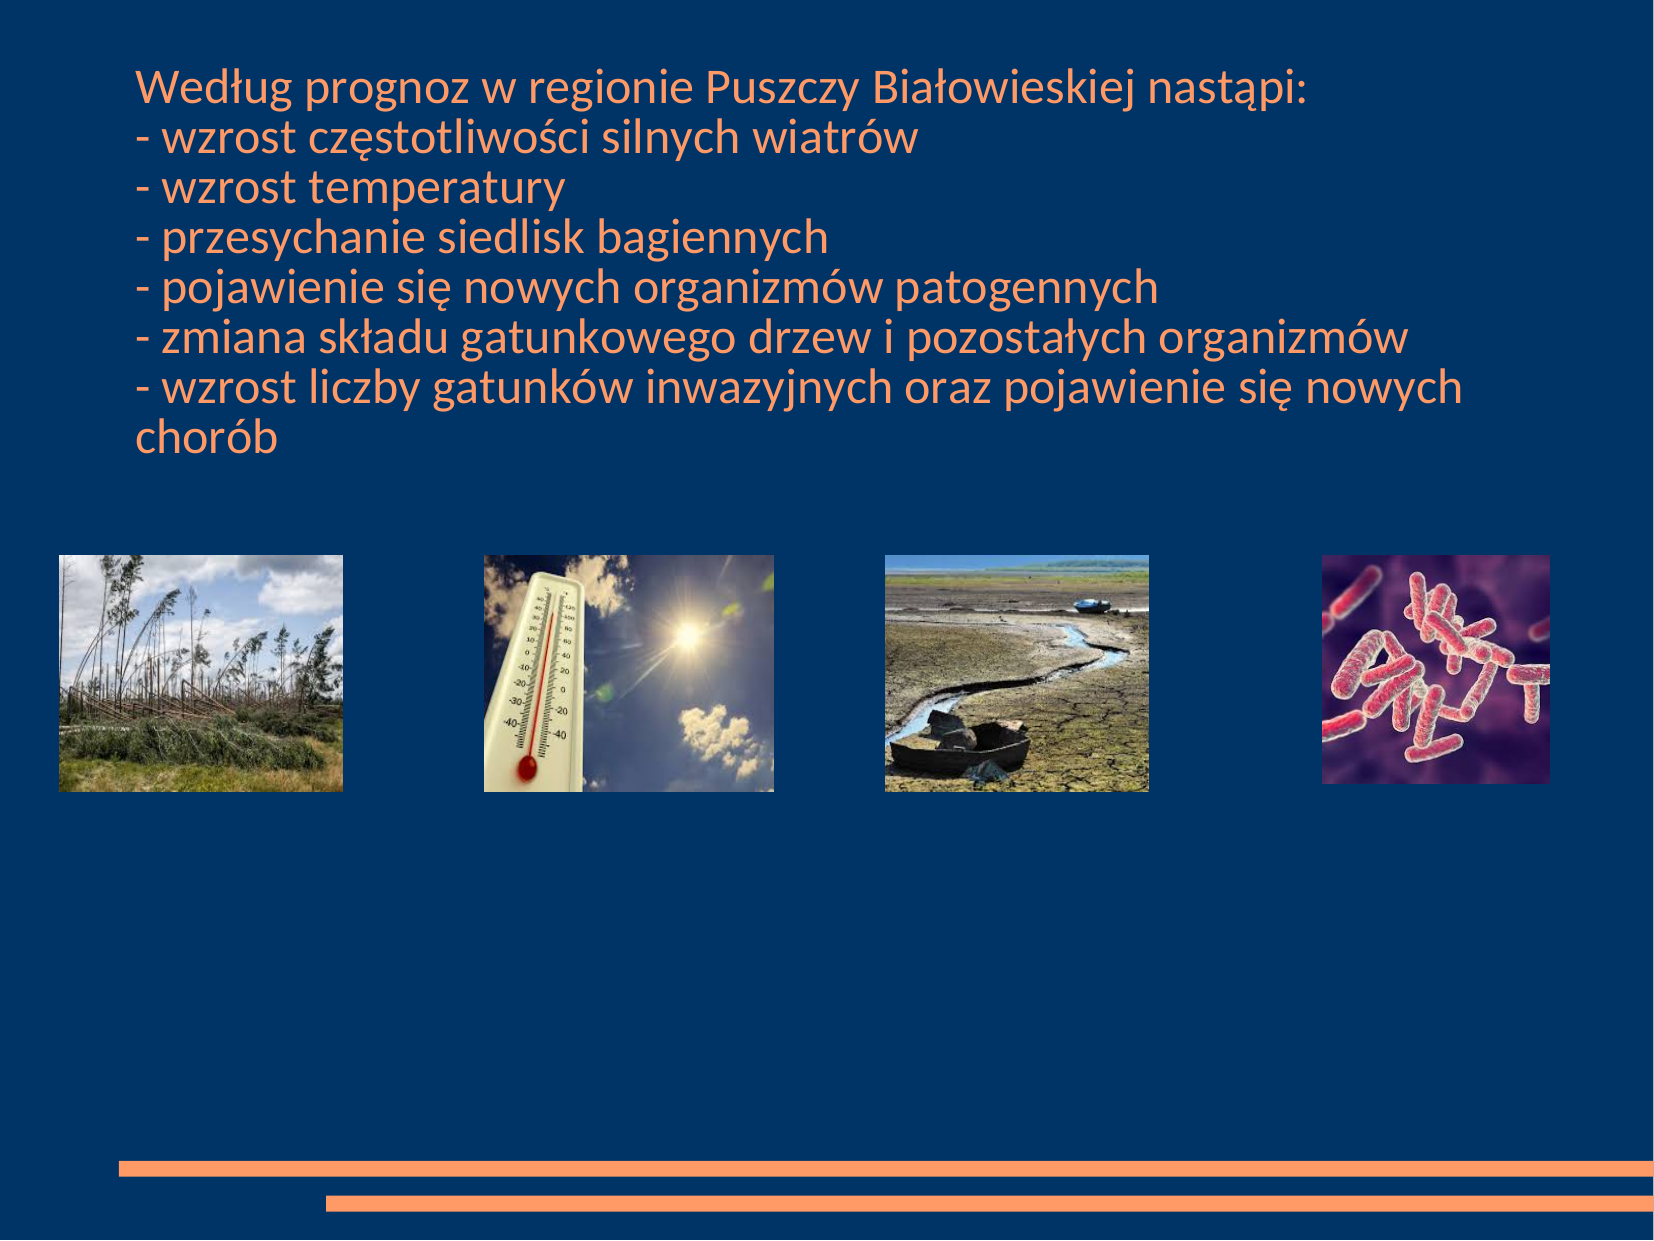

# Według prognoz w regionie Puszczy Białowieskiej nastąpi: - wzrost częstotliwości silnych wiatrów - wzrost temperatury - przesychanie siedlisk bagiennych - pojawienie się nowych organizmów patogennych - zmiana składu gatunkowego drzew i pozostałych organizmów - wzrost liczby gatunków inwazyjnych oraz pojawienie się nowych chorób